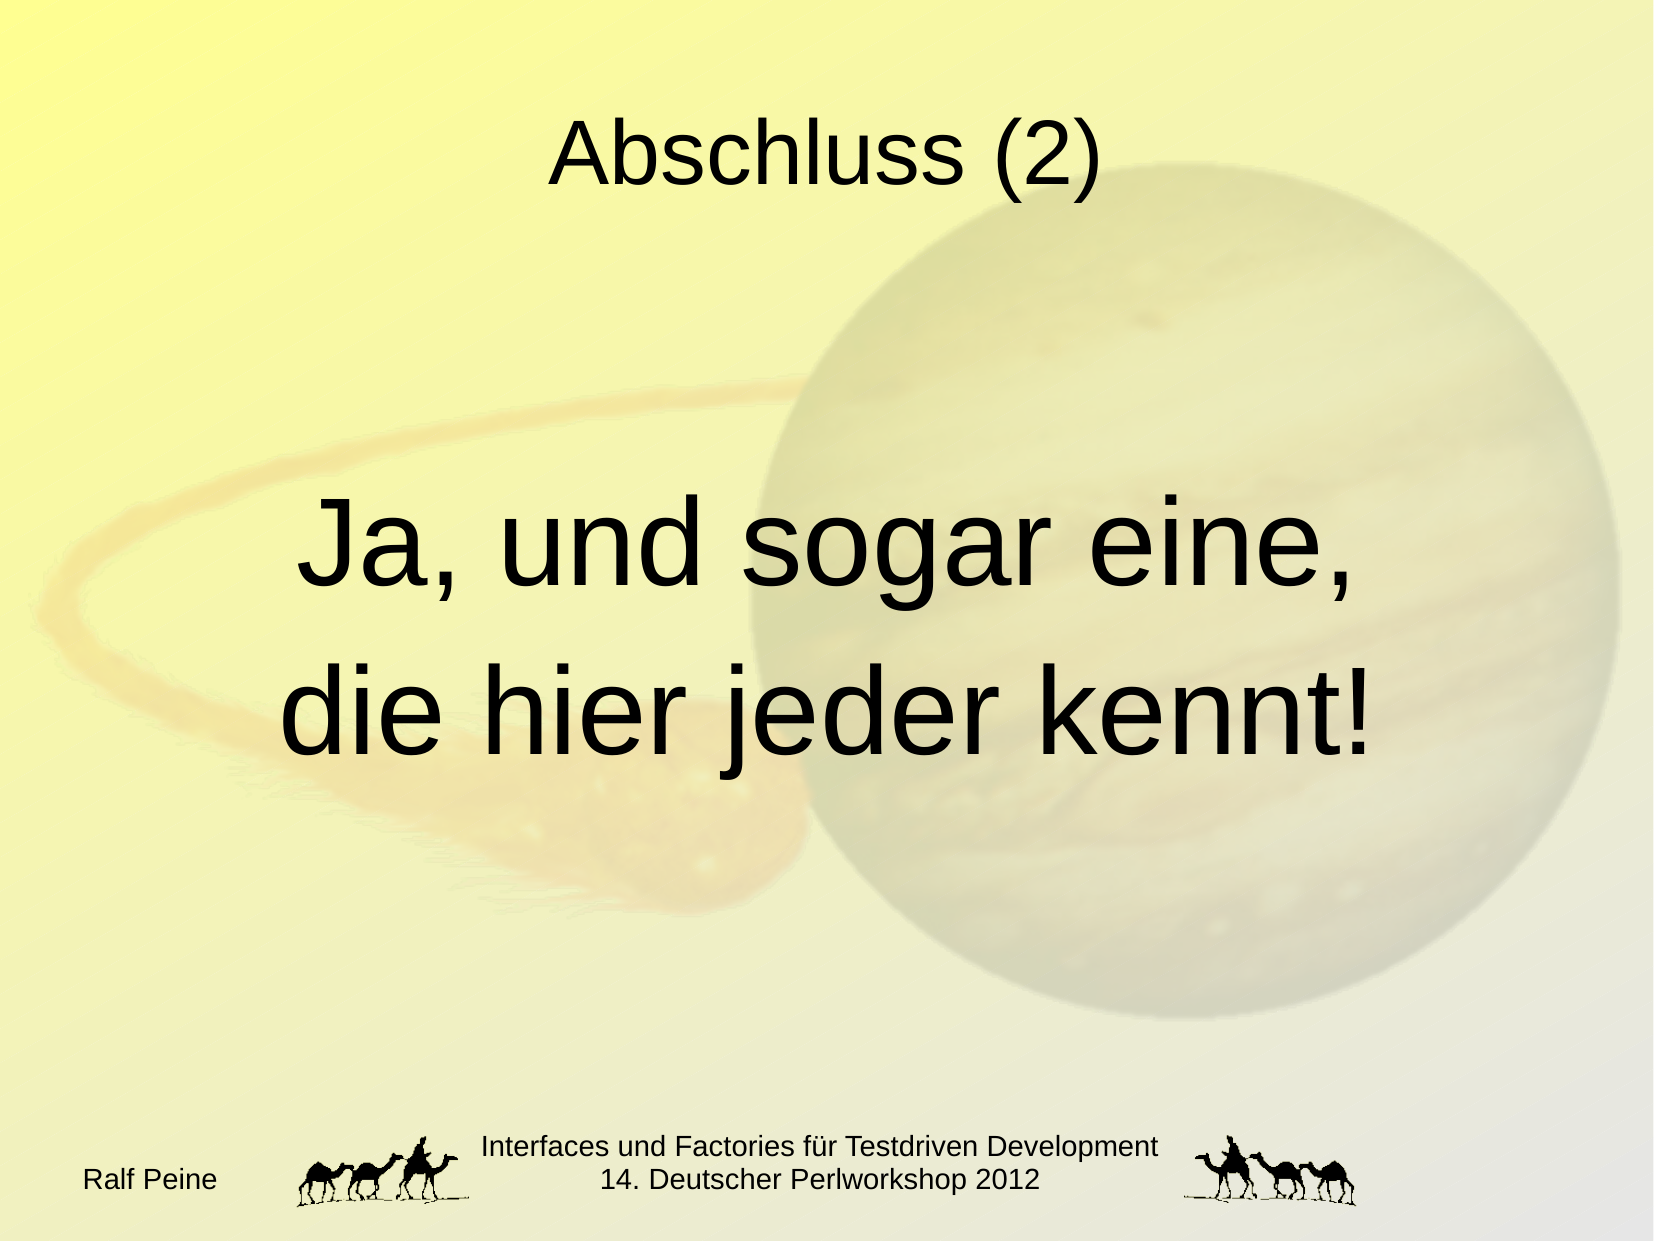

# Abschluss (2)
Ja, und sogar eine,
die hier jeder kennt!